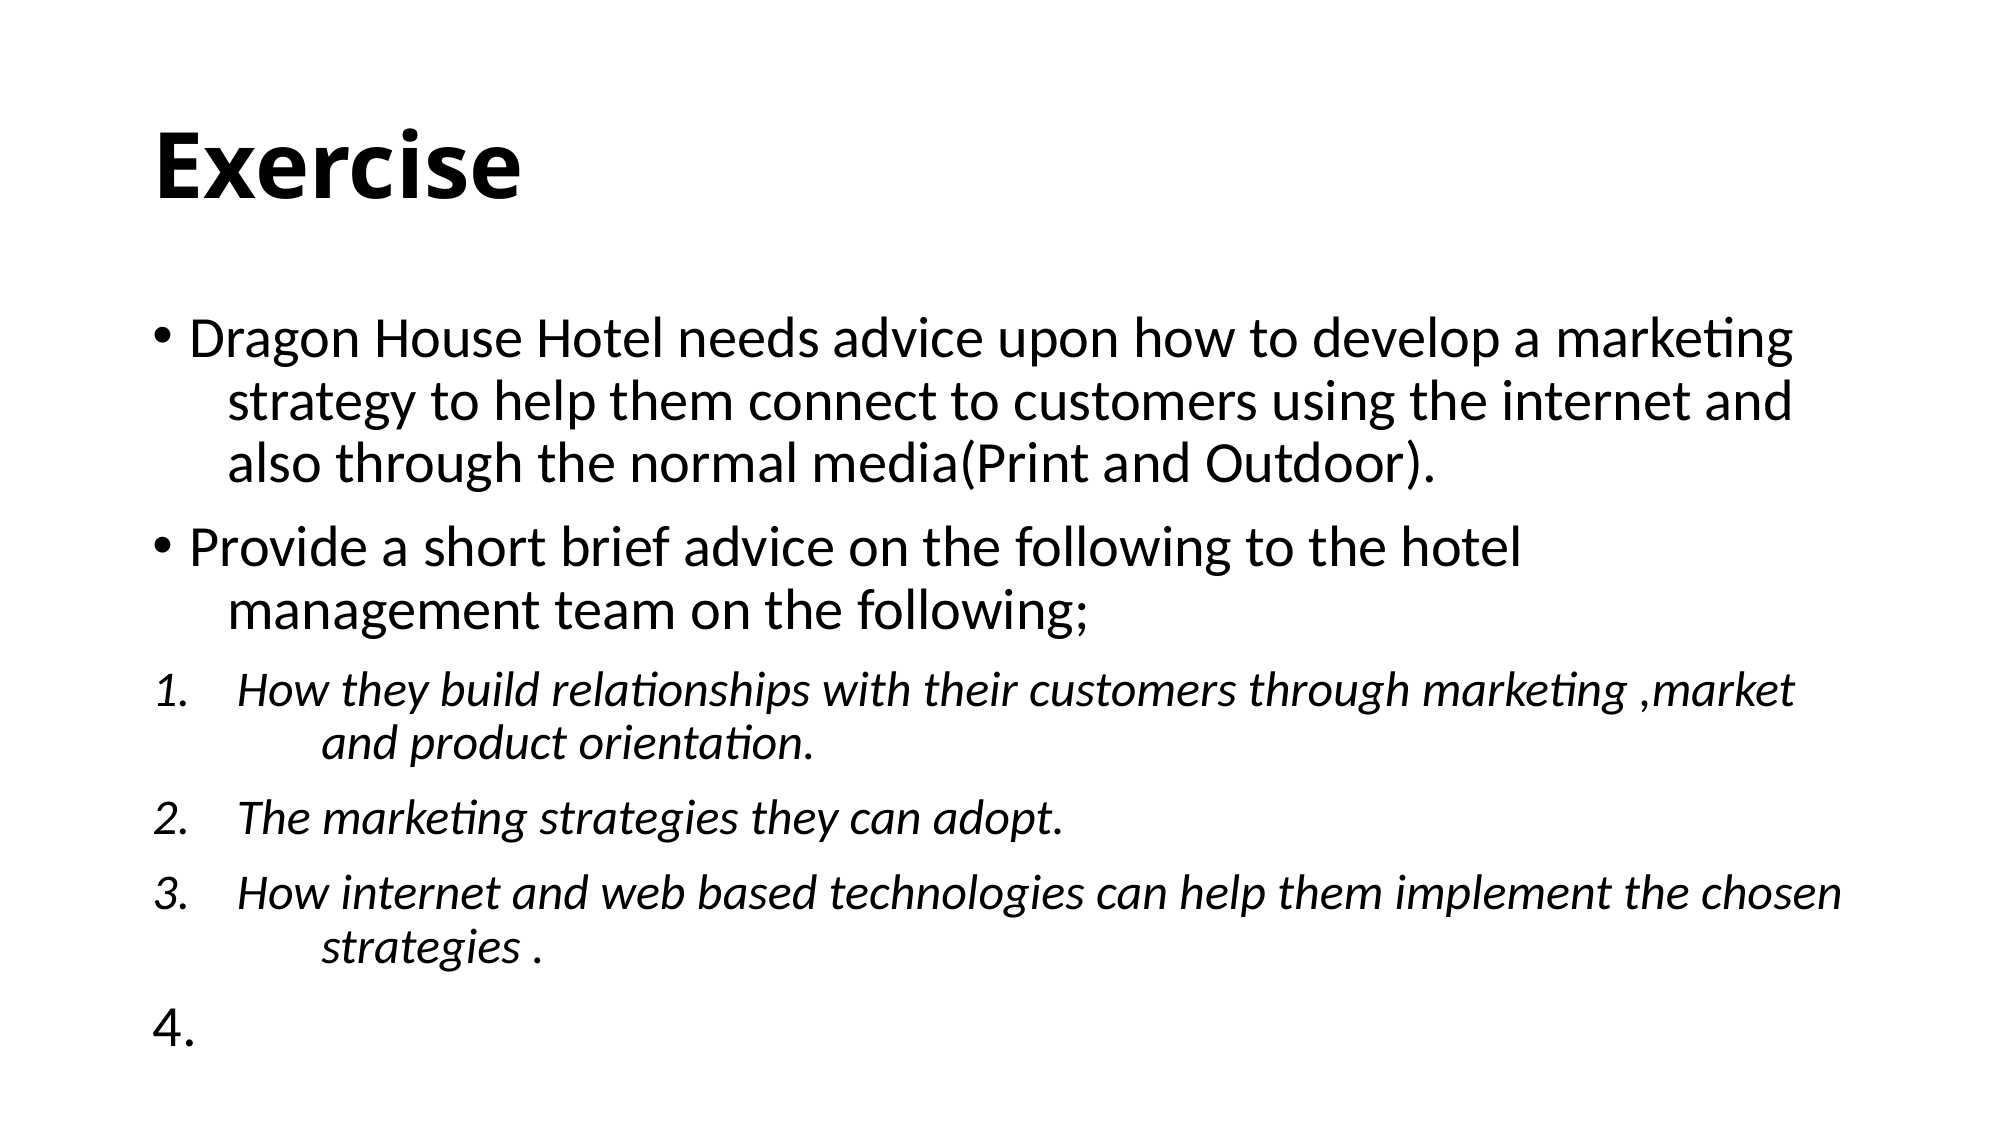

# Exercise
Dragon House Hotel needs advice upon how to develop a marketing strategy to help them connect to customers using the internet and also through the normal media(Print and Outdoor).
Provide a short brief advice on the following to the hotel management team on the following;
How they build relationships with their customers through marketing ,market and product orientation.
The marketing strategies they can adopt.
How internet and web based technologies can help them implement the chosen strategies .